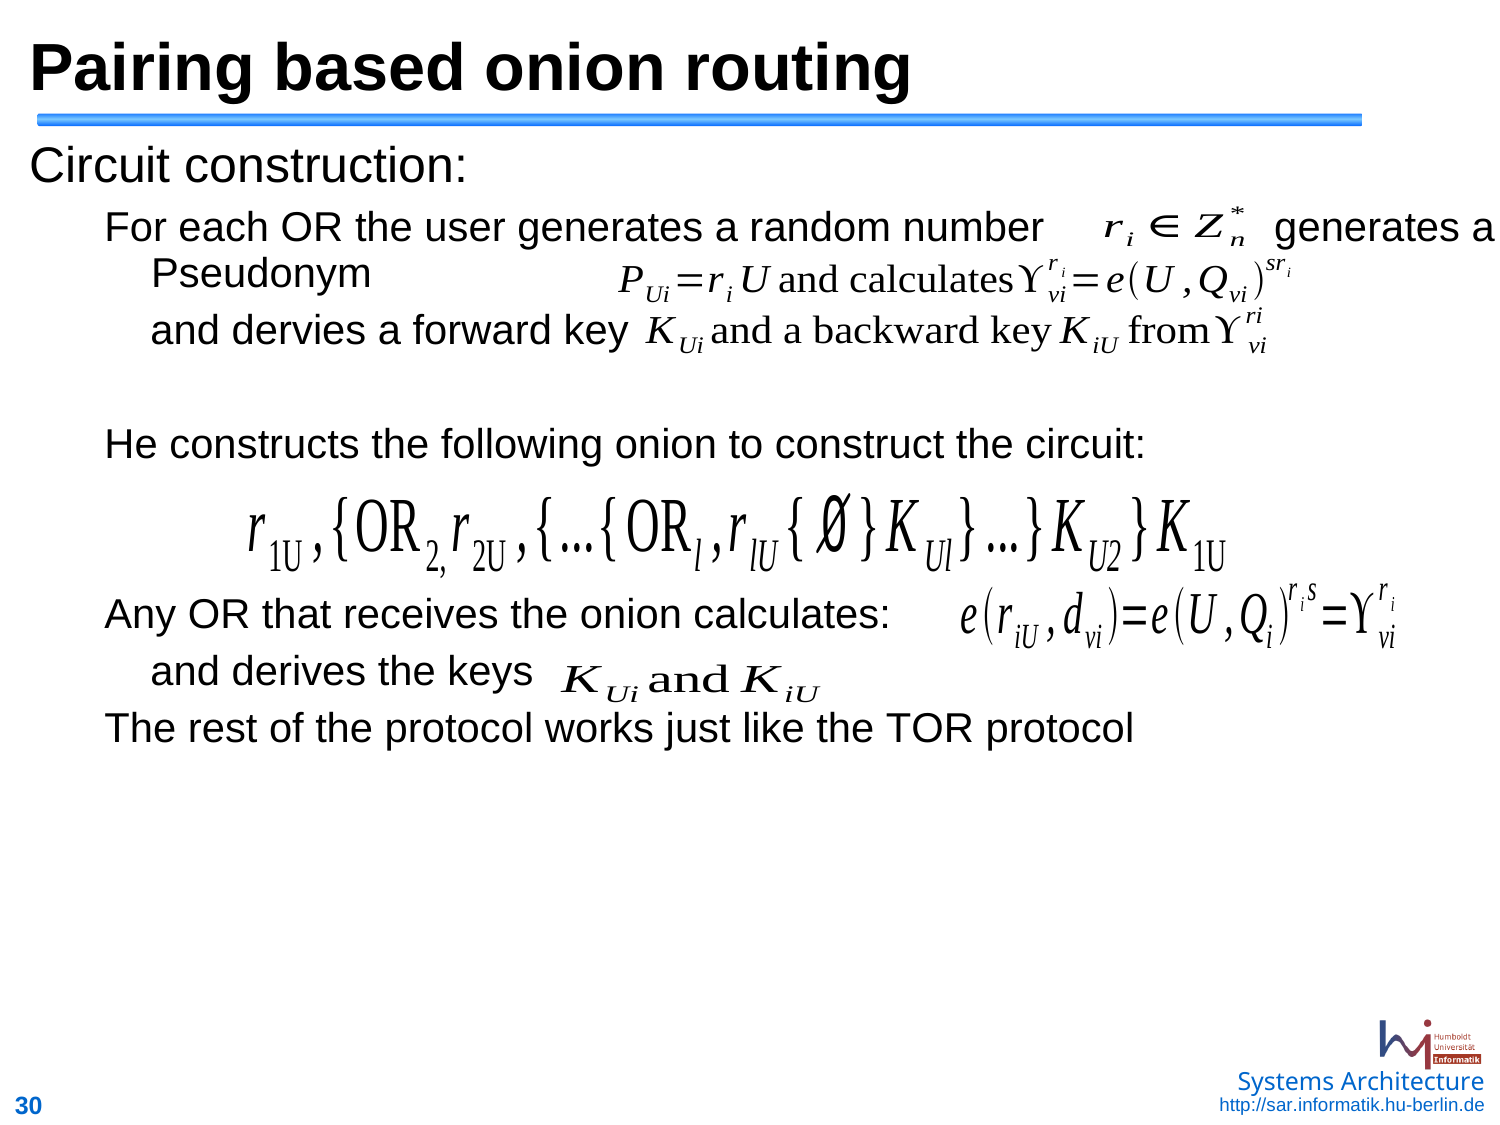

# Pairing based onion routing
Circuit construction:
For each OR the user generates a random number generates a Pseudonym
 and dervies a forward key
He constructs the following onion to construct the circuit:
Any OR that receives the onion calculates:
 and derives the keys
The rest of the protocol works just like the TOR protocol